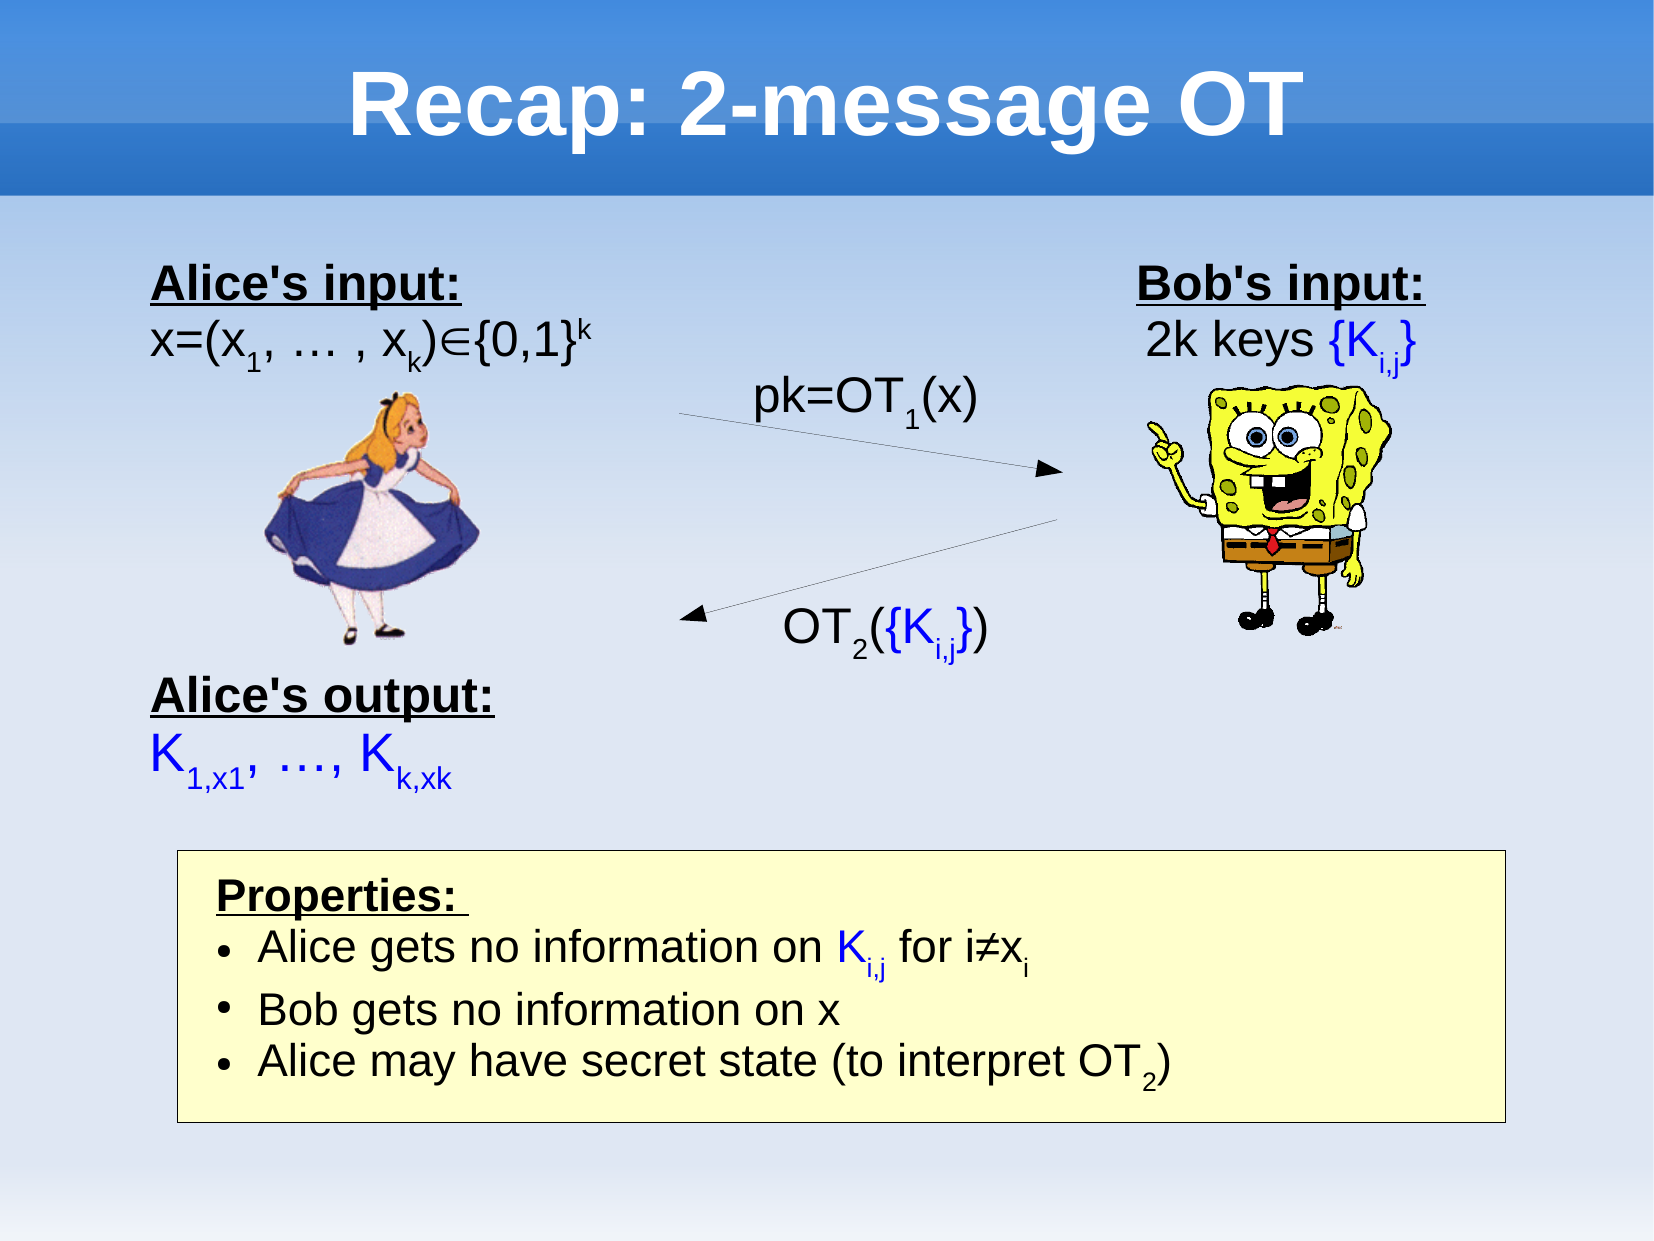

# Recap: 2-message OT
Alice's input:
x=(x1, … , xk)Î{0,1}k
Alice's output:
K1,x1, …, Kk,xk
Bob's input:
2k keys {Ki,j}
pk=OT1(x)
OT2({Ki,j})
Properties:
 Alice gets no information on Ki,j for i≠xi
 Bob gets no information on x
 Alice may have secret state (to interpret OT2)